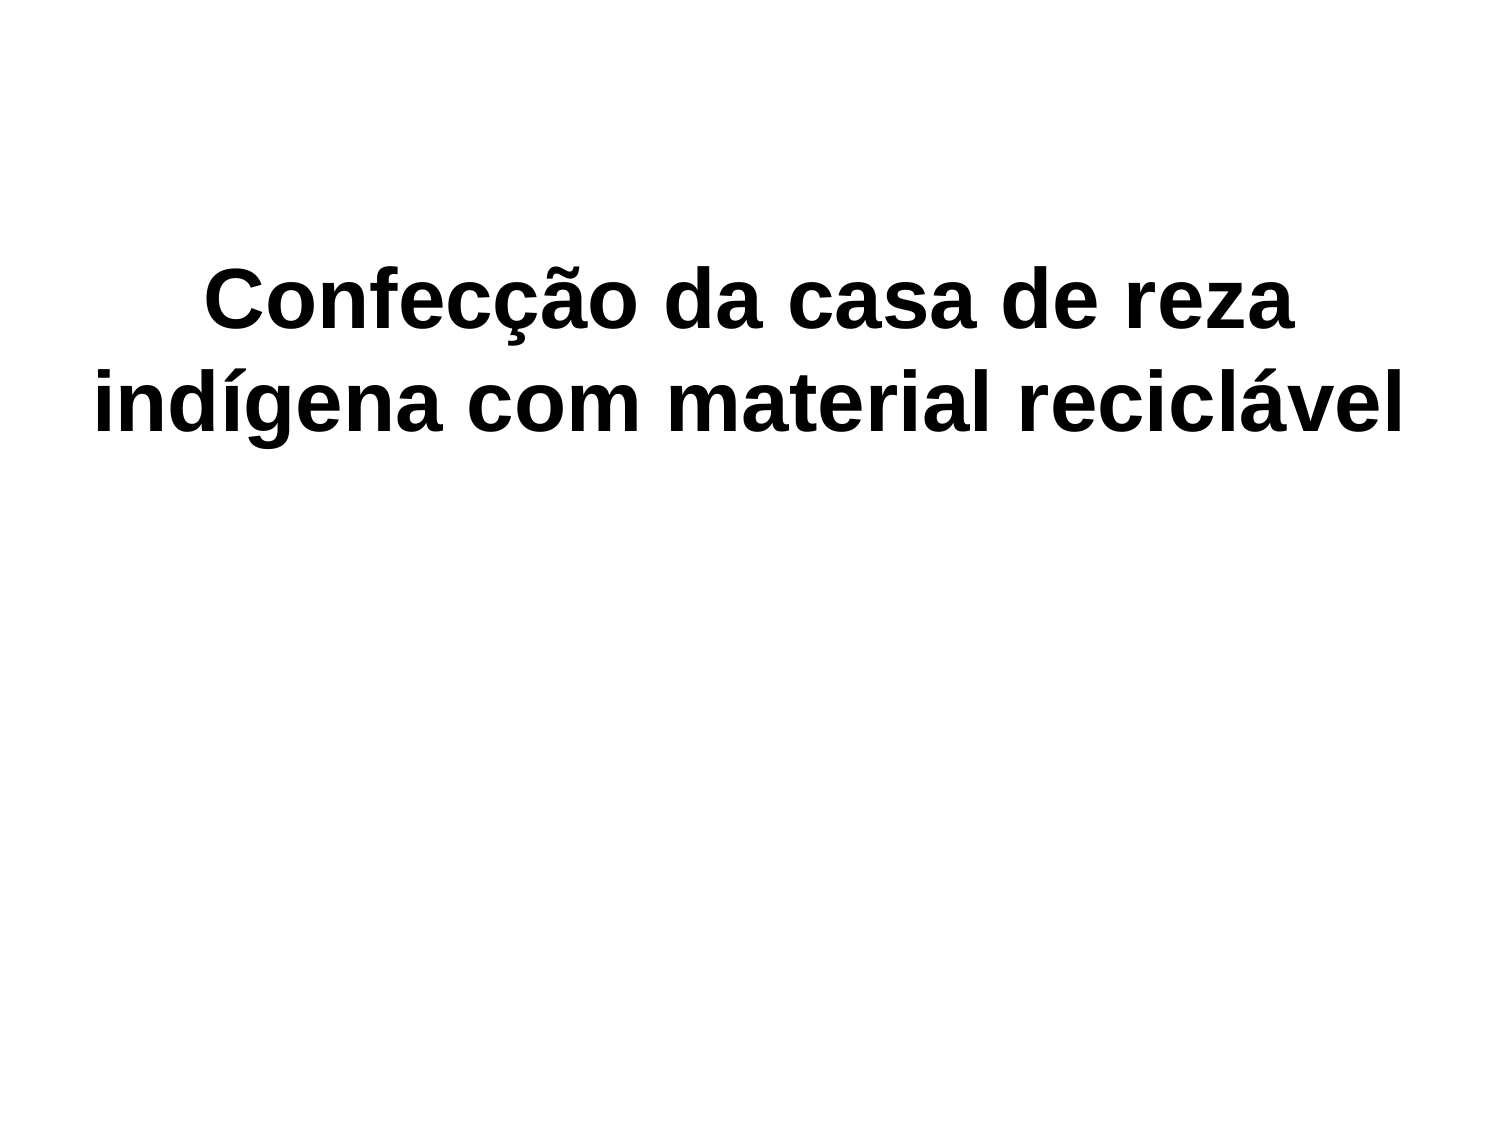

# Confecção da casa de reza indígena com material reciclável